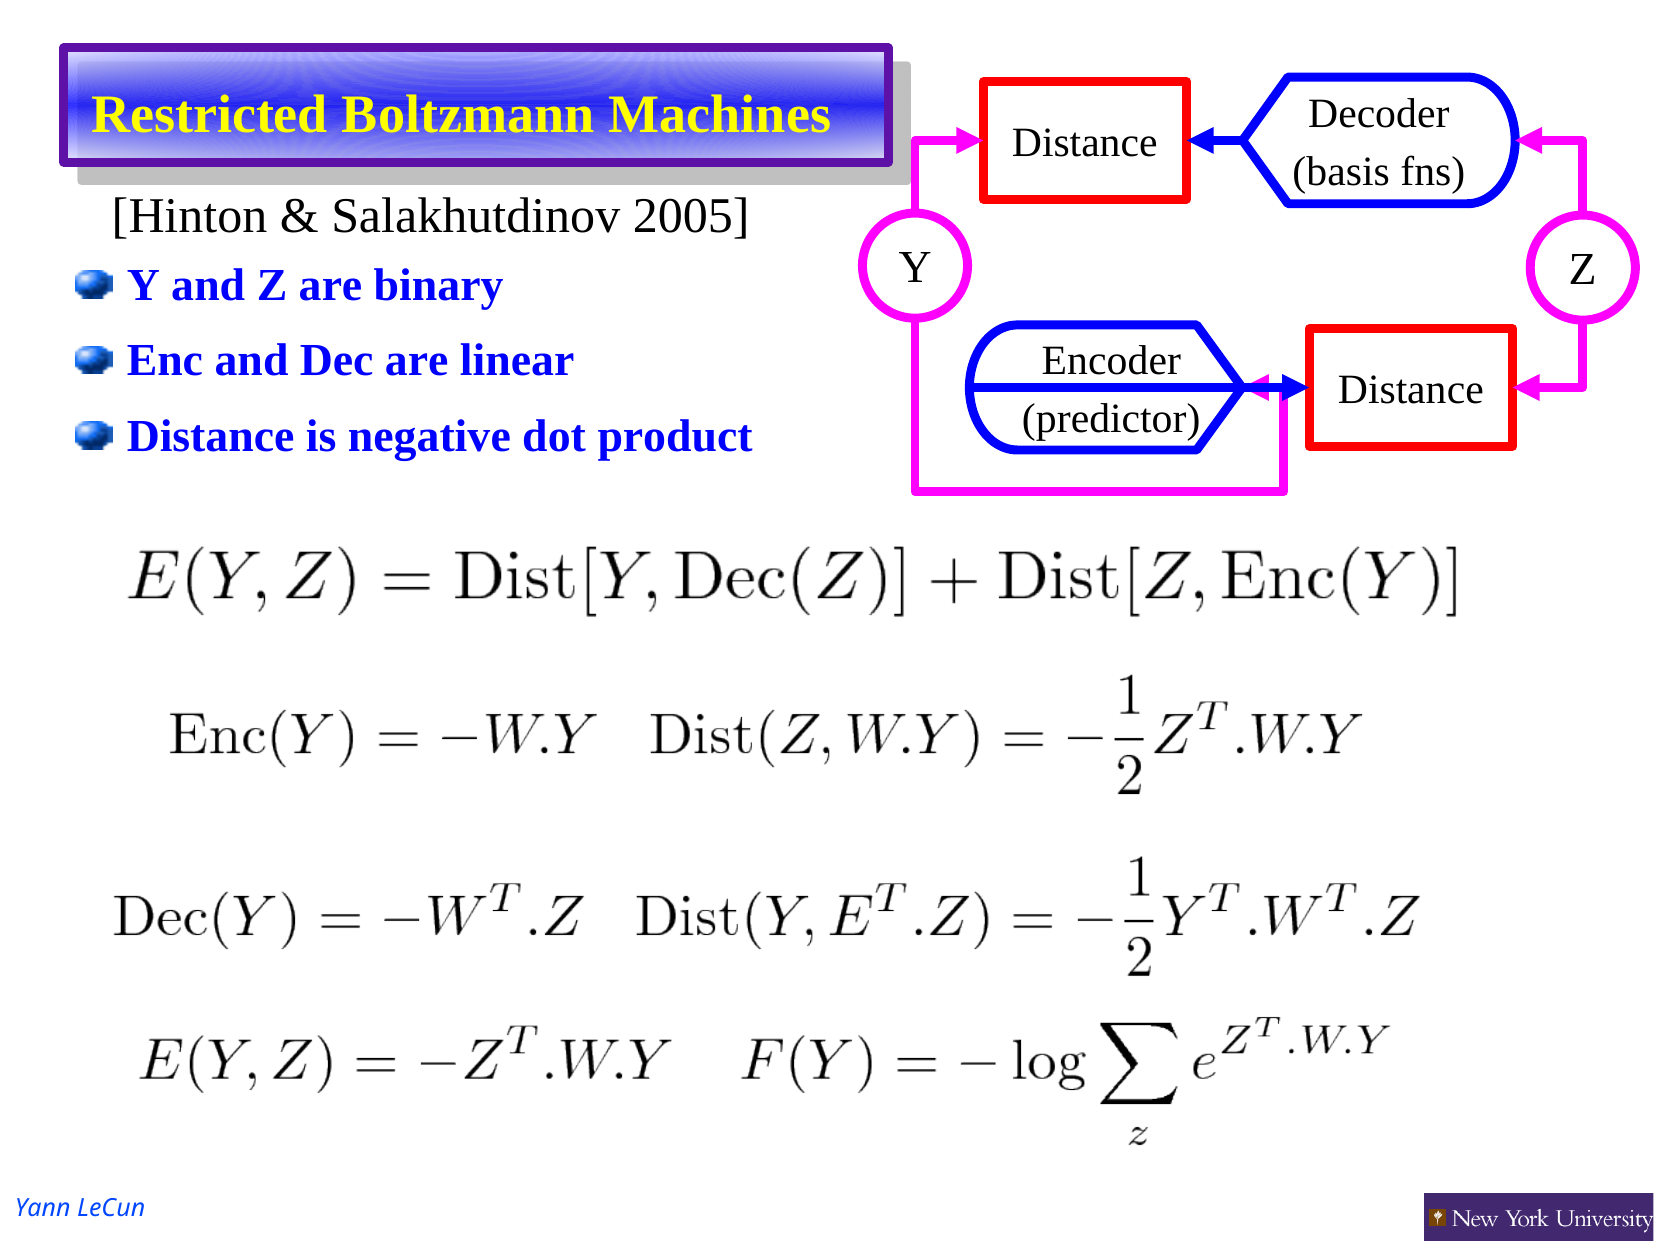

# Restricted Boltzmann Machines
Decoder
(basis fns)
Distance
Y
Z
Encoder
(predictor)
Distance
[Hinton & Salakhutdinov 2005]
Y and Z are binary
Enc and Dec are linear
Distance is negative dot product